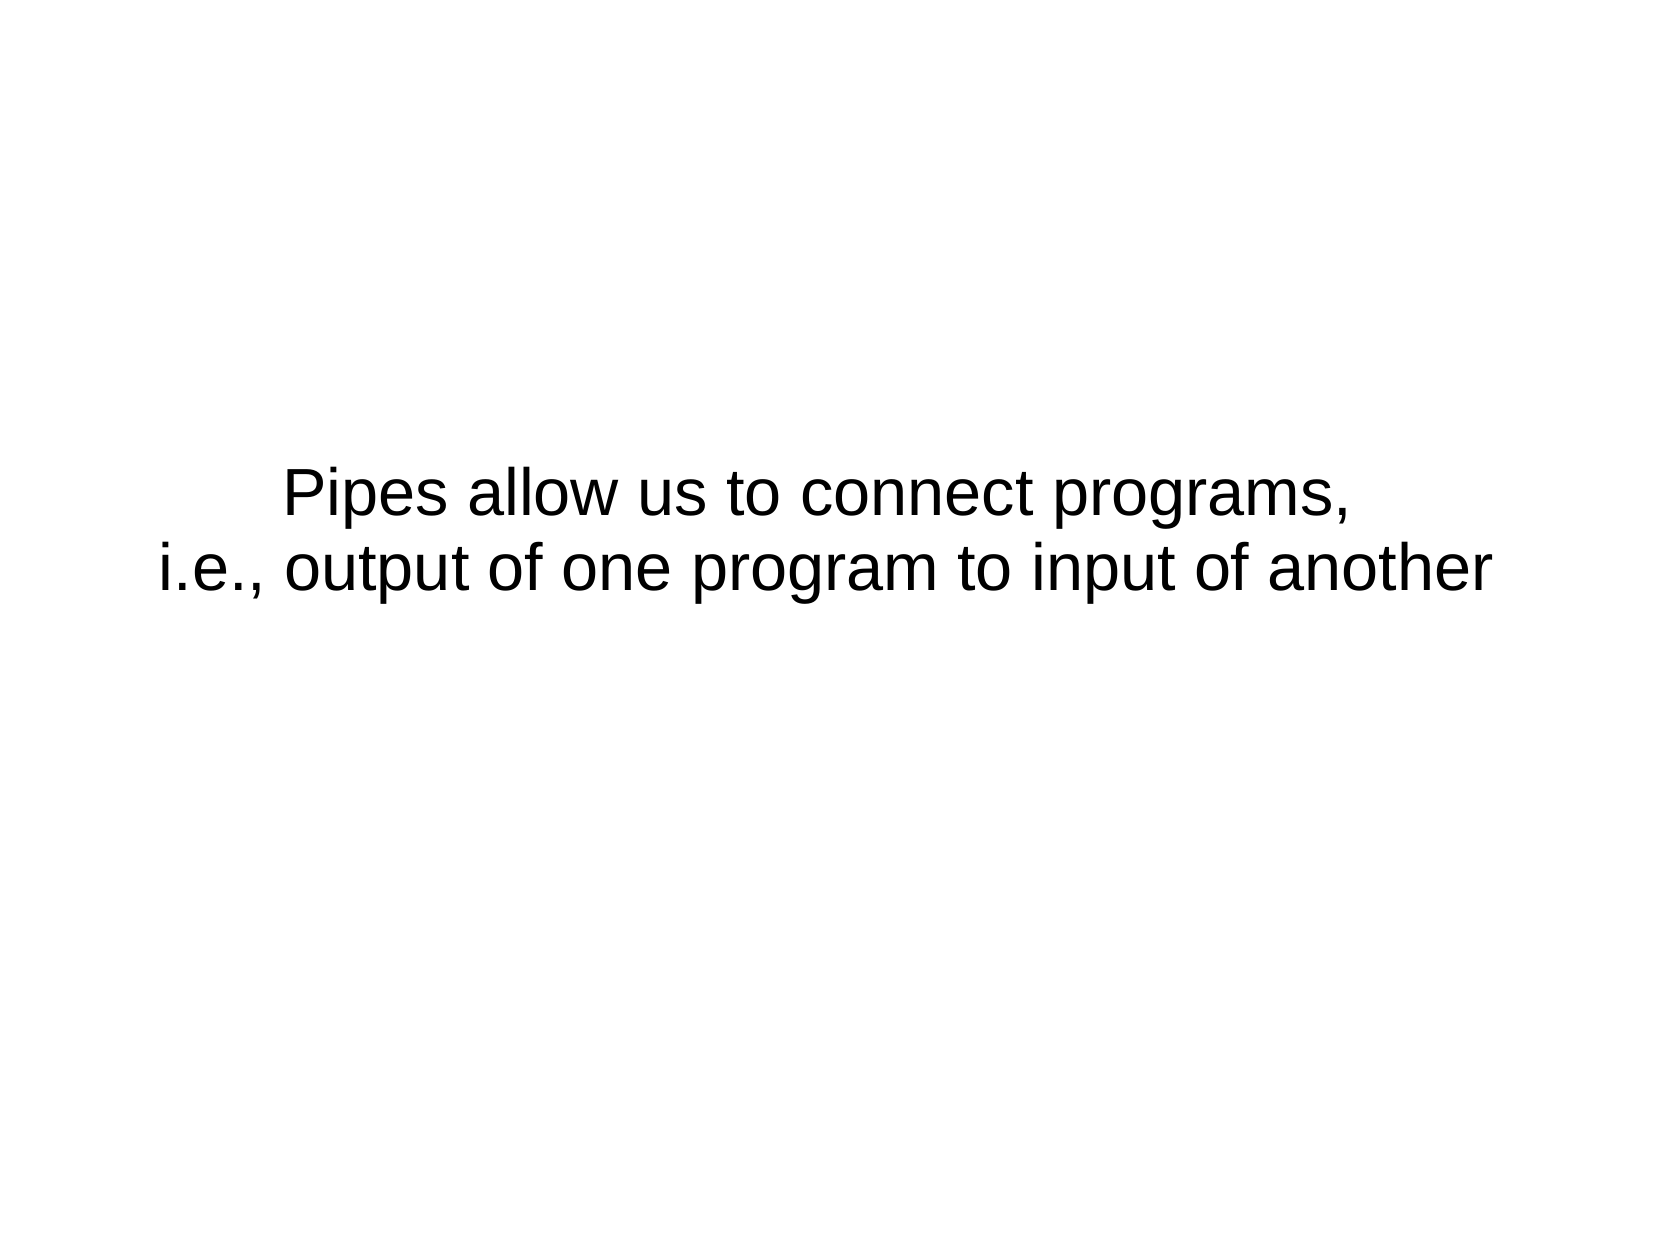

# Pipes allow us to connect programs,
i.e., output of one program to input of another